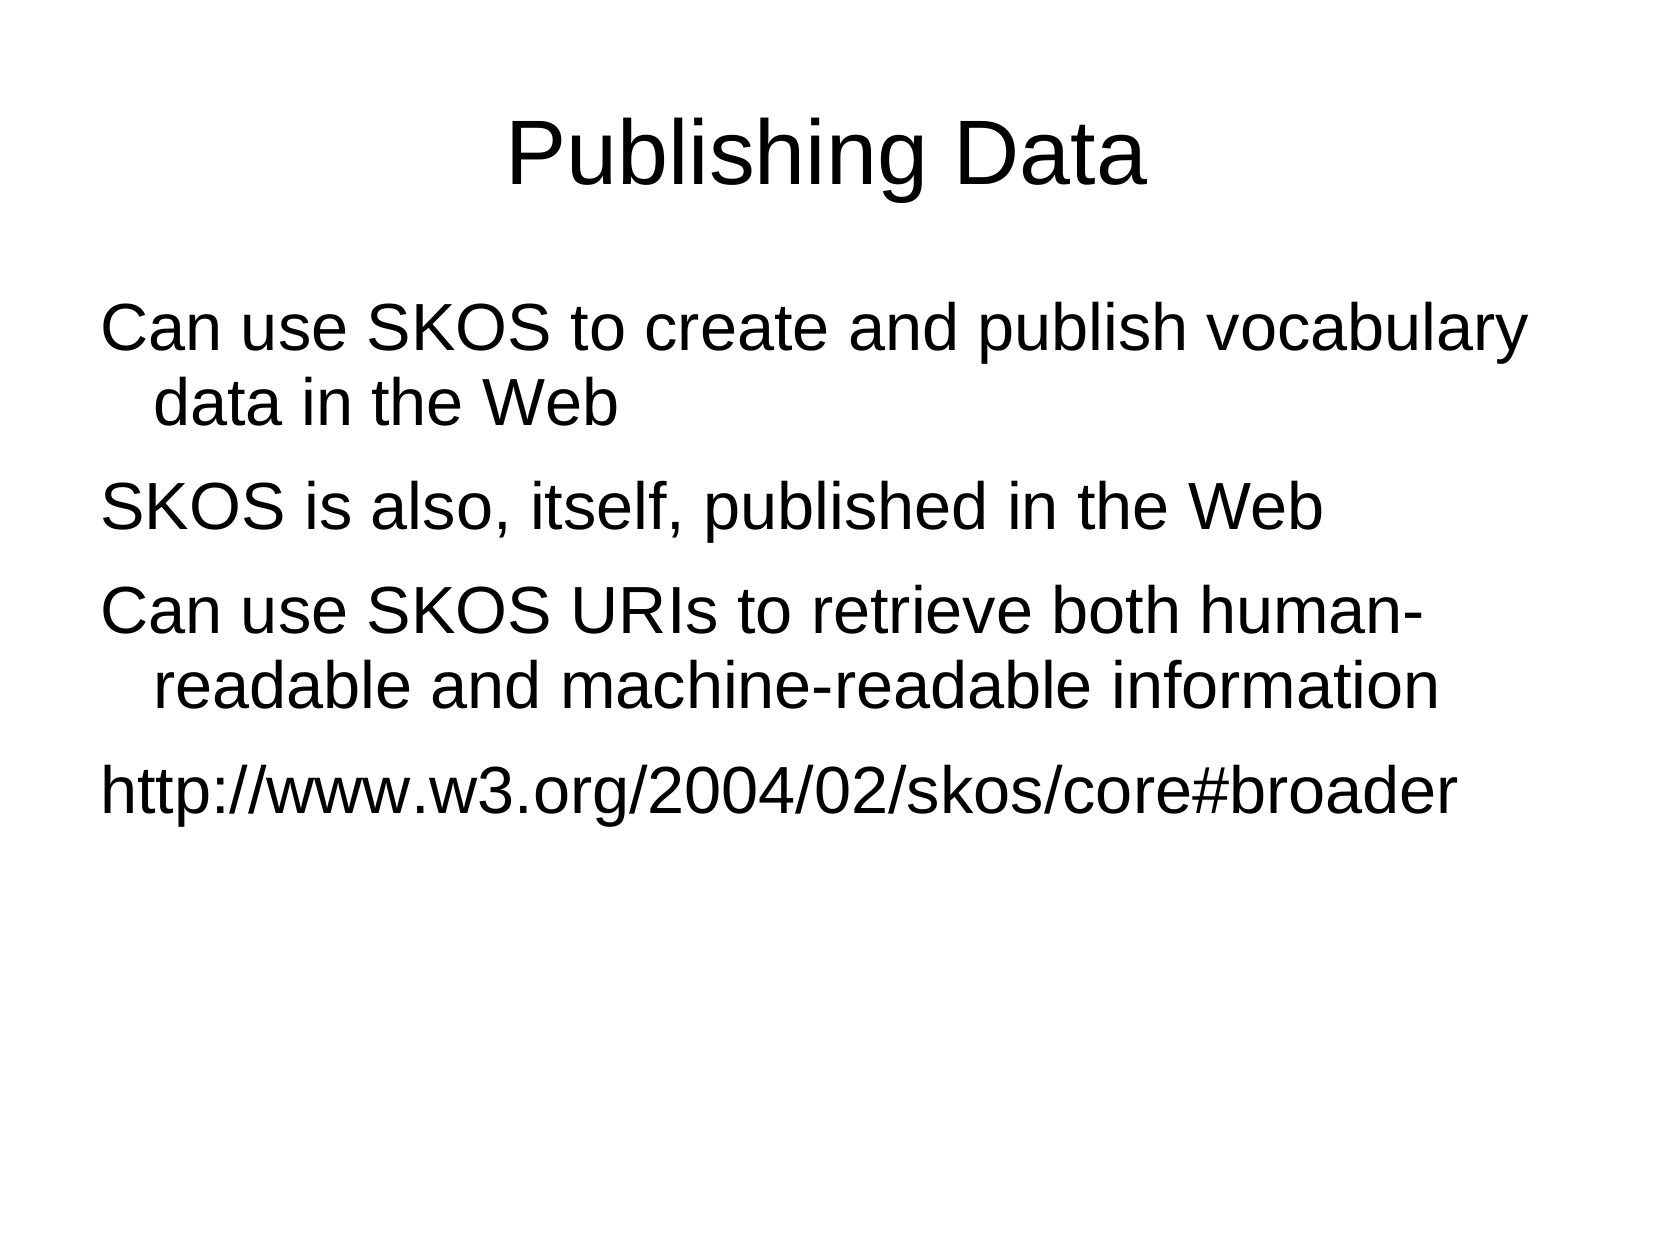

# Publishing Data
Can use SKOS to create and publish vocabulary data in the Web
SKOS is also, itself, published in the Web
Can use SKOS URIs to retrieve both human-readable and machine-readable information
http://www.w3.org/2004/02/skos/core#broader